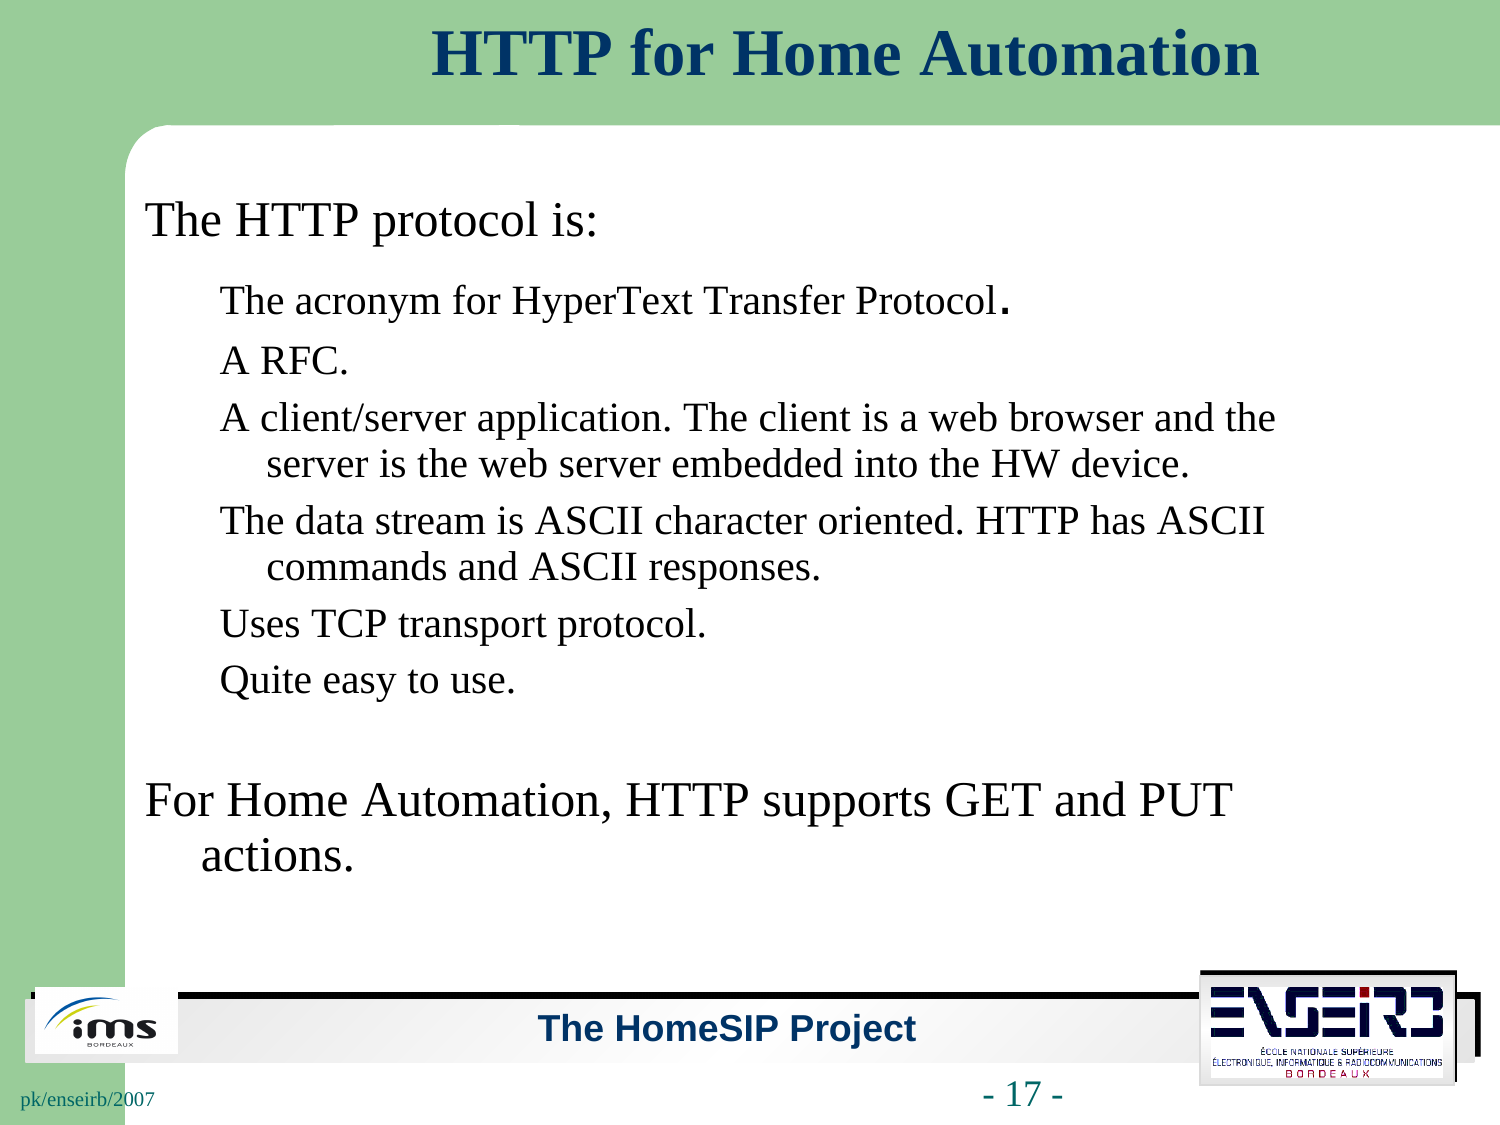

HTTP for Home Automation
The HTTP protocol is:
The acronym for HyperText Transfer Protocol.
A RFC.
A client/server application. The client is a web browser and the server is the web server embedded into the HW device.
The data stream is ASCII character oriented. HTTP has ASCII commands and ASCII responses.
Uses TCP transport protocol.
Quite easy to use.
For Home Automation, HTTP supports GET and PUT actions.